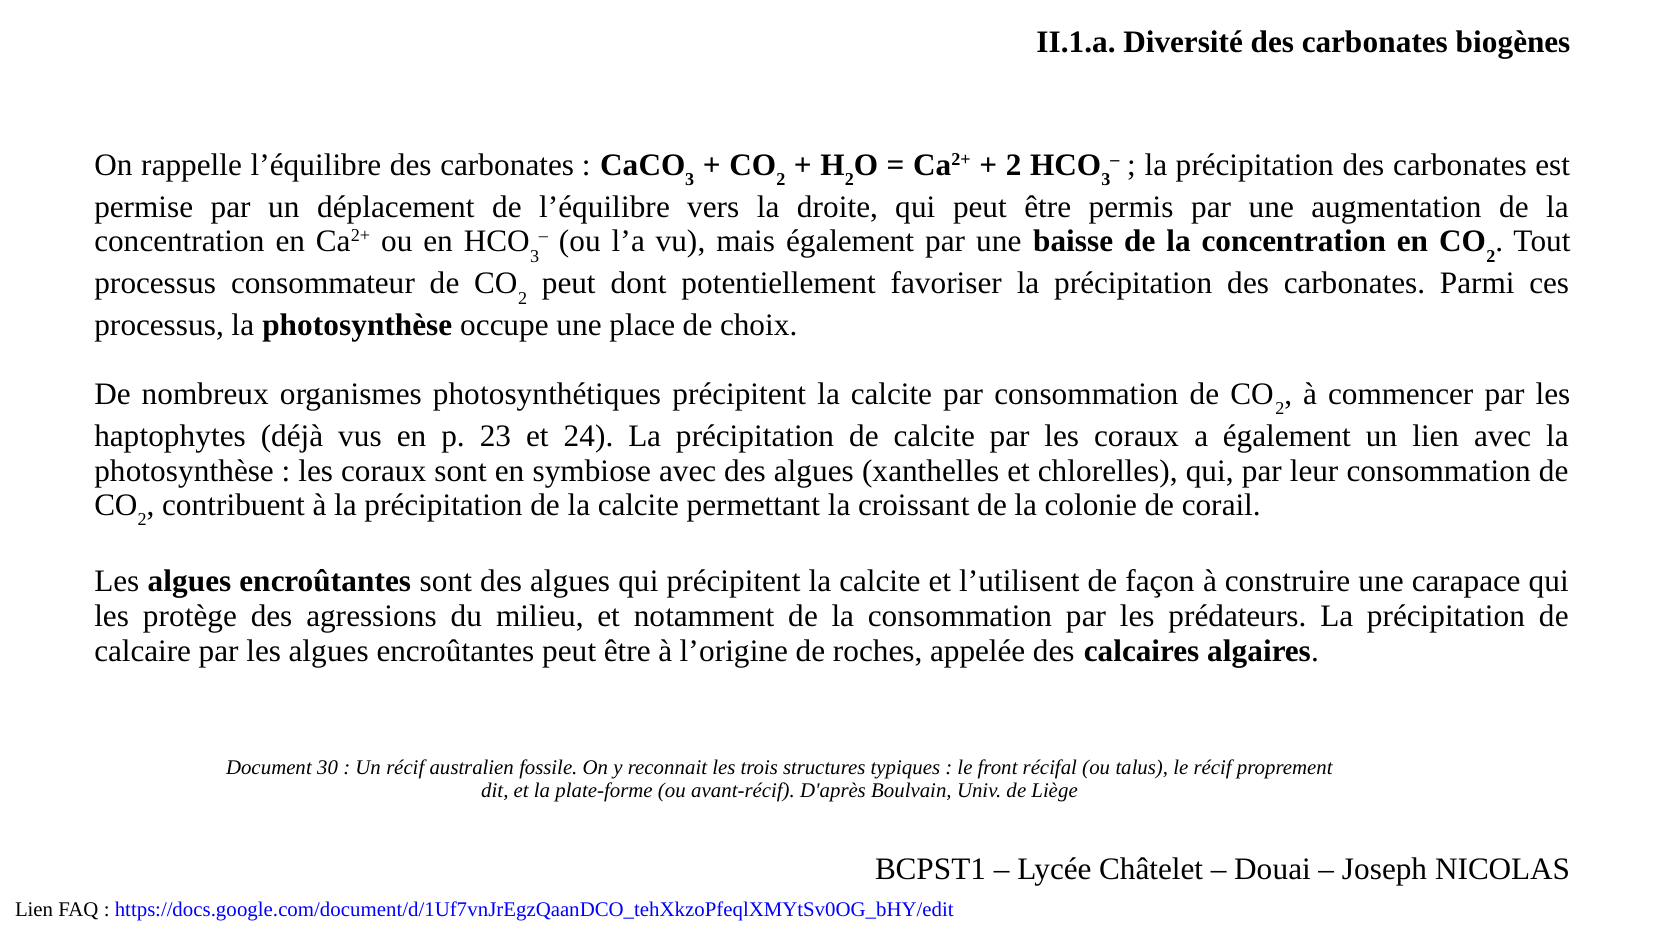

II.1.a. Diversité des carbonates biogènes
On rappelle l’équilibre des carbonates : CaCO3 + CO2 + H2O = Ca2+ + 2 HCO3– ; la précipitation des carbonates est permise par un déplacement de l’équilibre vers la droite, qui peut être permis par une augmentation de la concentration en Ca2+ ou en HCO3– (ou l’a vu), mais également par une baisse de la concentration en CO2. Tout processus consommateur de CO2 peut dont potentiellement favoriser la précipitation des carbonates. Parmi ces processus, la photosynthèse occupe une place de choix.
De nombreux organismes photosynthétiques précipitent la calcite par consommation de CO2, à commencer par les haptophytes (déjà vus en p. 23 et 24). La précipitation de calcite par les coraux a également un lien avec la photosynthèse : les coraux sont en symbiose avec des algues (xanthelles et chlorelles), qui, par leur consommation de CO2, contribuent à la précipitation de la calcite permettant la croissant de la colonie de corail.
Les algues encroûtantes sont des algues qui précipitent la calcite et l’utilisent de façon à construire une carapace qui les protège des agressions du milieu, et notamment de la consommation par les prédateurs. La précipitation de calcaire par les algues encroûtantes peut être à l’origine de roches, appelée des calcaires algaires.
Document 30 : Un récif australien fossile. On y reconnait les trois structures typiques : le front récifal (ou talus), le récif proprement dit, et la plate-forme (ou avant-récif). D'après Boulvain, Univ. de Liège
BCPST1 – Lycée Châtelet – Douai – Joseph NICOLAS
Lien FAQ : https://docs.google.com/document/d/1Uf7vnJrEgzQaanDCO_tehXkzoPfeqlXMYtSv0OG_bHY/edit